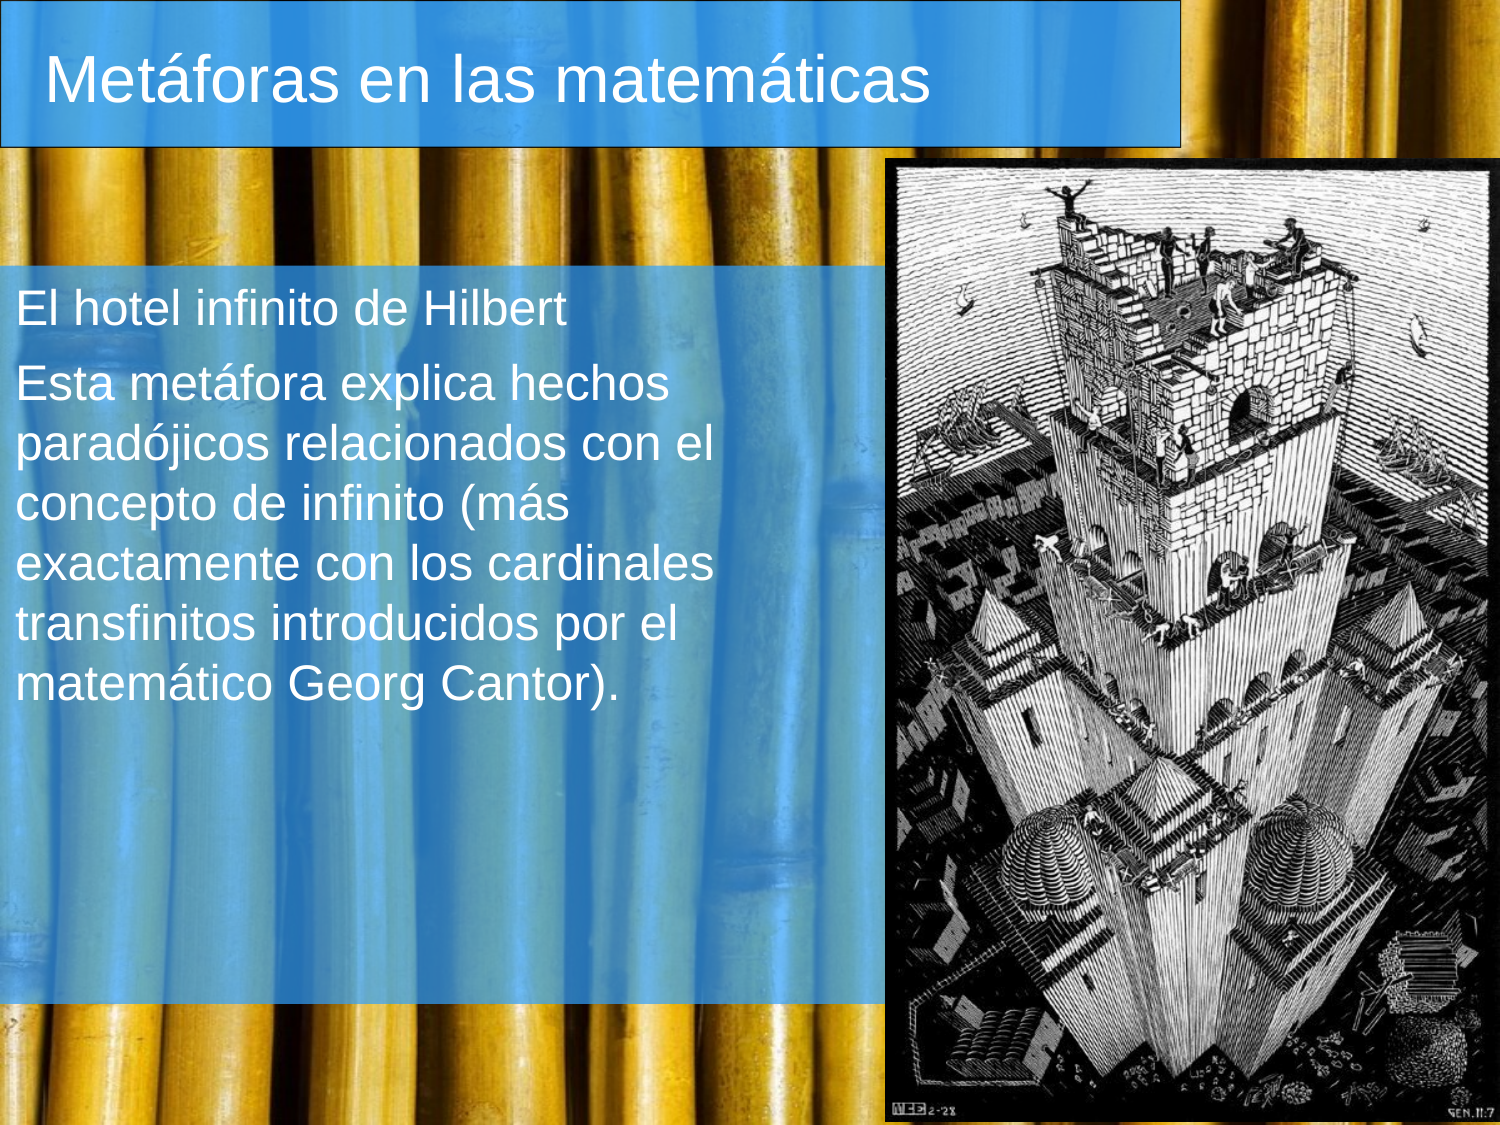

# Metáforas en las matemáticas
El hotel infinito de Hilbert
Esta metáfora explica hechos paradójicos relacionados con el concepto de infinito (más exactamente con los cardinales transfinitos introducidos por el matemático Georg Cantor).
8